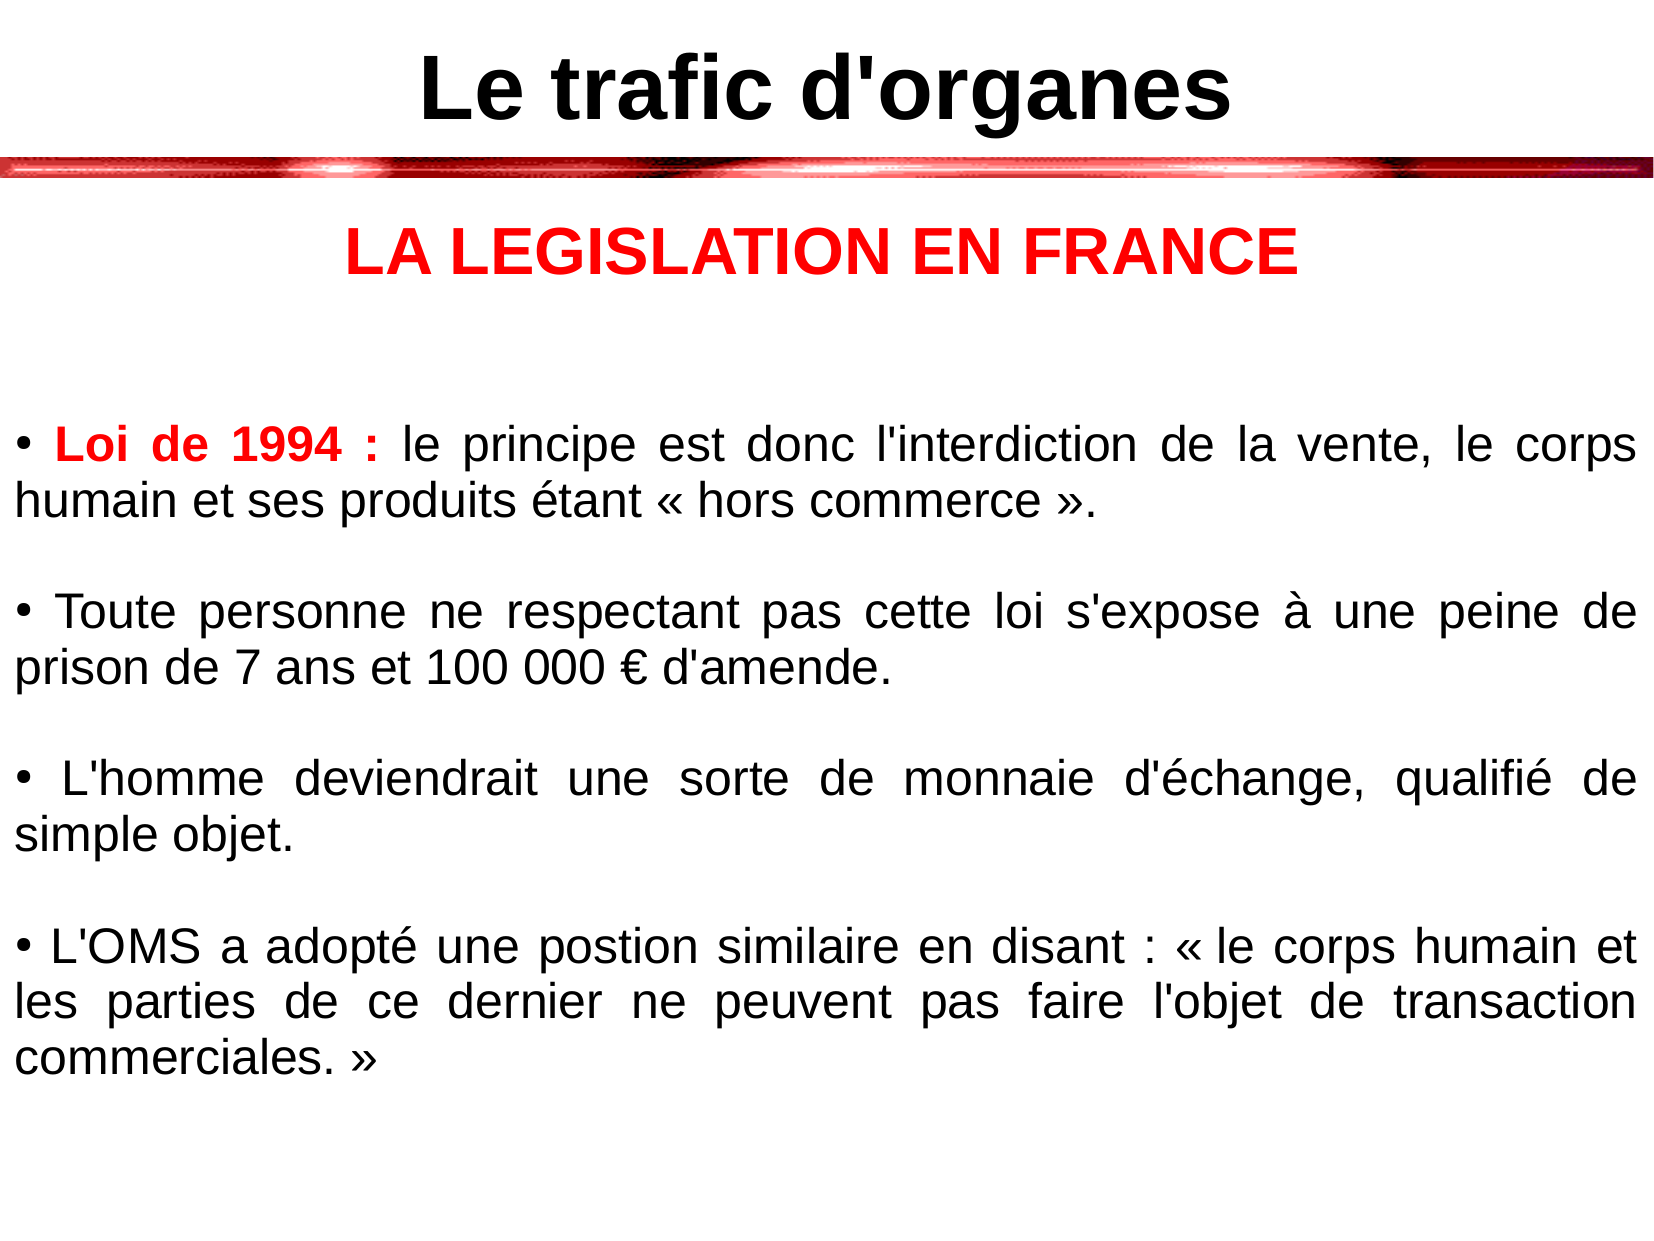

Le trafic d'organes
LA LEGISLATION EN FRANCE
 Loi de 1994 : le principe est donc l'interdiction de la vente, le corps humain et ses produits étant « hors commerce ».
 Toute personne ne respectant pas cette loi s'expose à une peine de prison de 7 ans et 100 000 € d'amende.
 L'homme deviendrait une sorte de monnaie d'échange, qualifié de simple objet.
 L'OMS a adopté une postion similaire en disant : « le corps humain et les parties de ce dernier ne peuvent pas faire l'objet de transaction commerciales. »